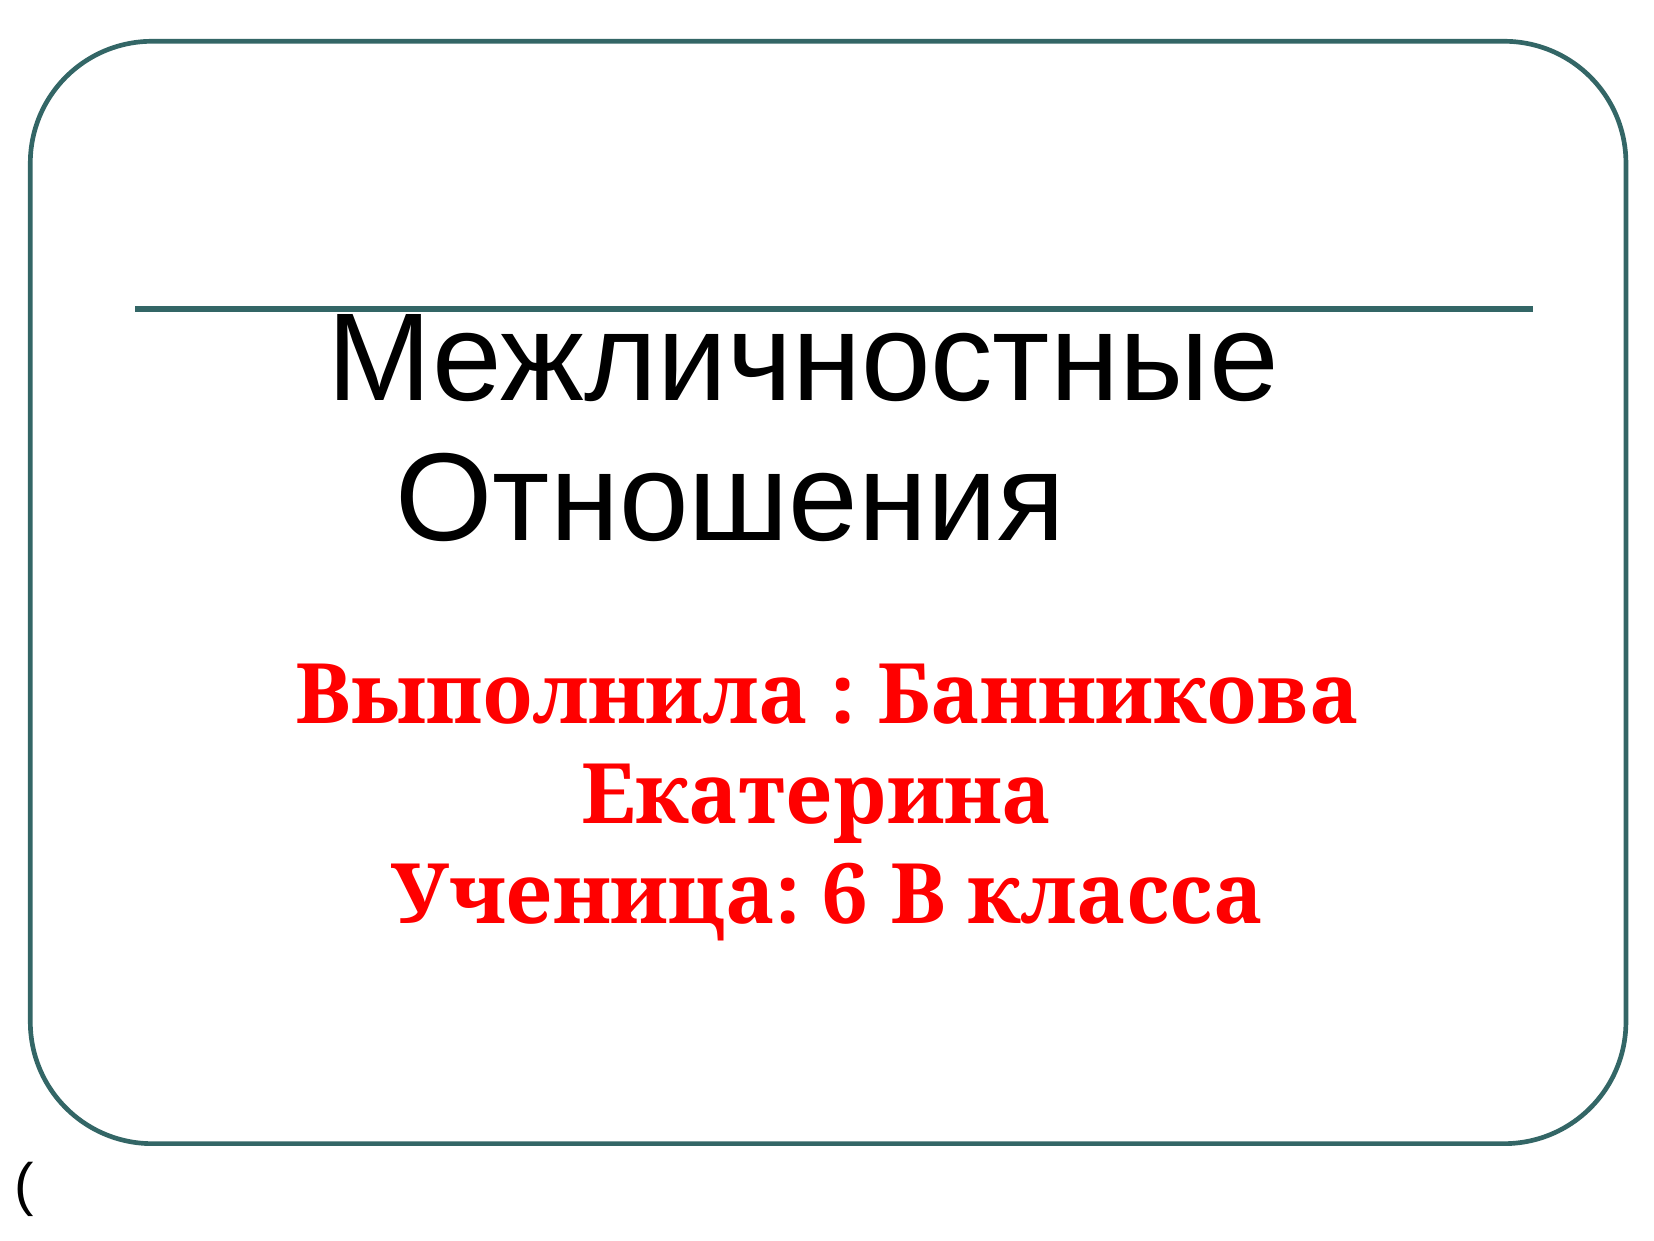

Межличностные Отношения
(
# Выполнила : Банникова Екатерина Ученица: 6 В класса